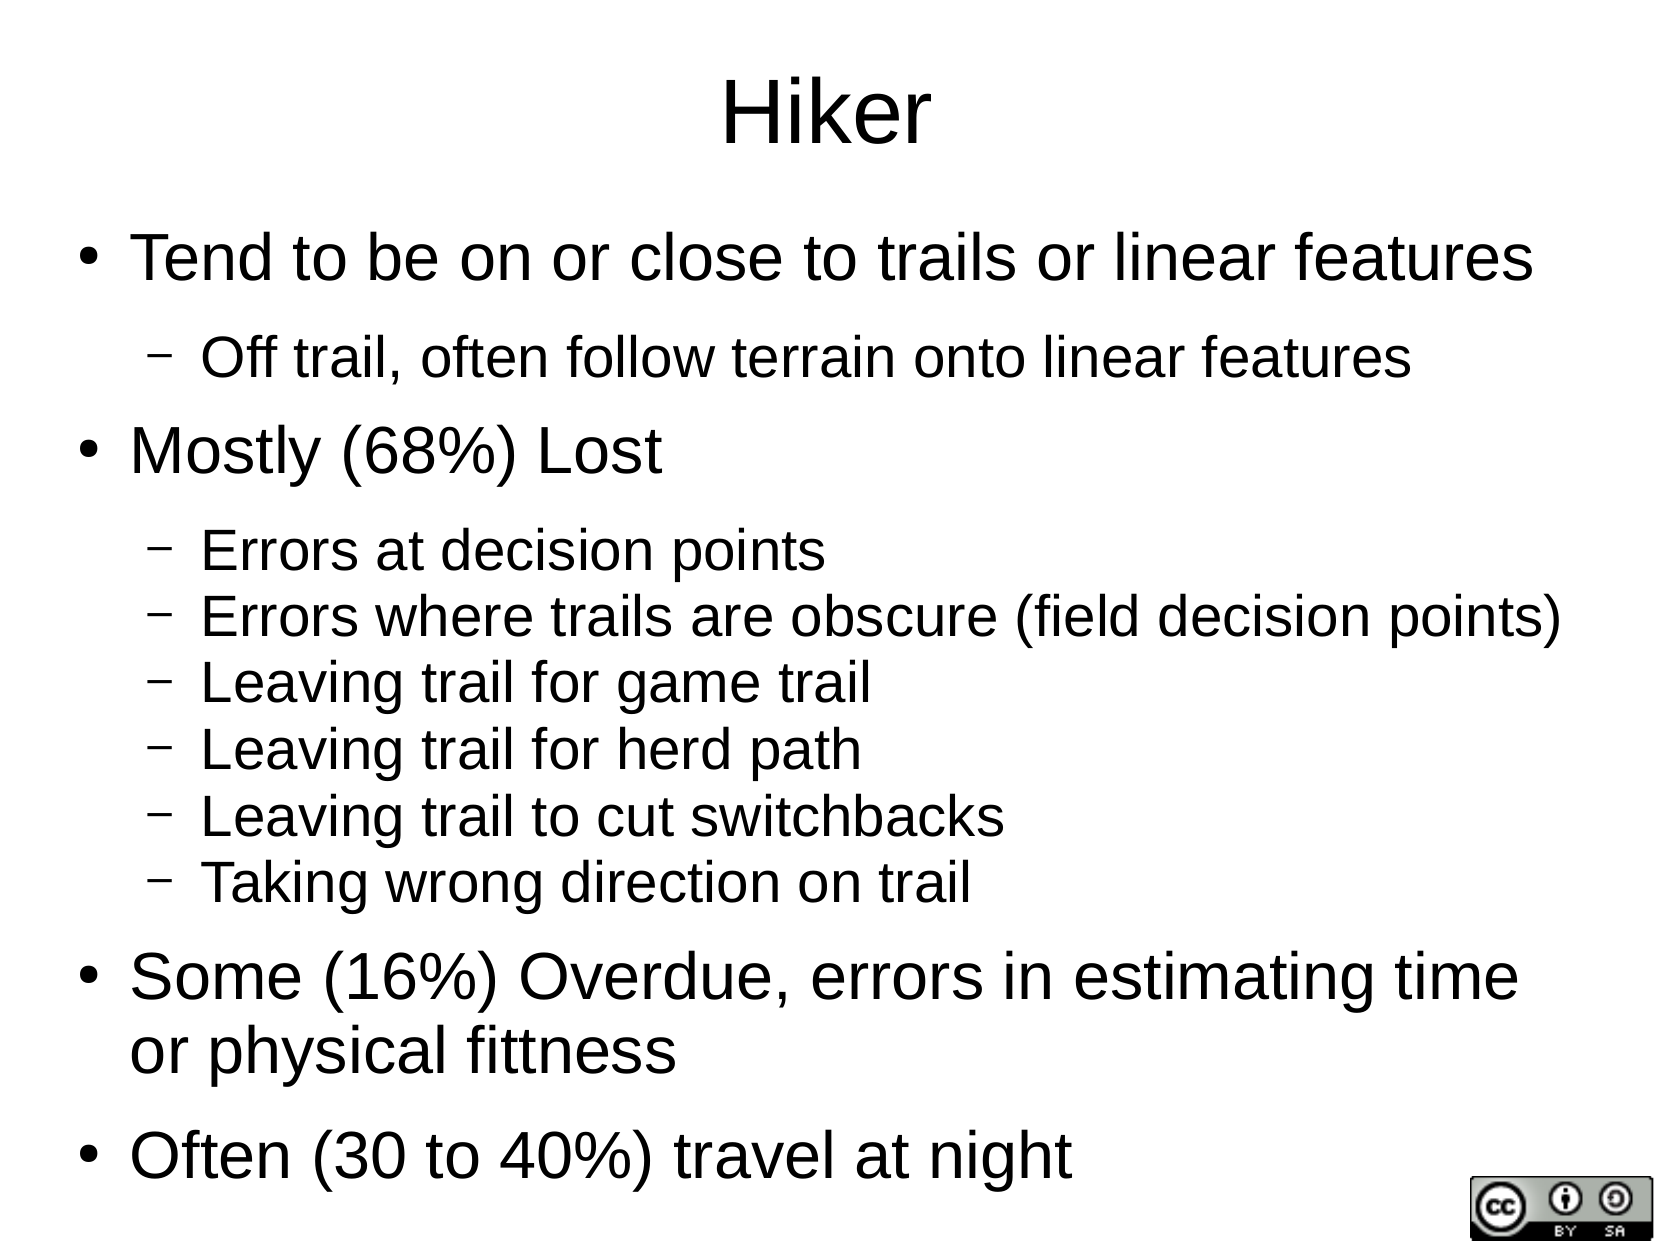

# Hiker
Tend to be on or close to trails or linear features
Off trail, often follow terrain onto linear features
Mostly (68%) Lost
Errors at decision points
Errors where trails are obscure (field decision points)
Leaving trail for game trail
Leaving trail for herd path
Leaving trail to cut switchbacks
Taking wrong direction on trail
Some (16%) Overdue, errors in estimating time or physical fittness
Often (30 to 40%) travel at night